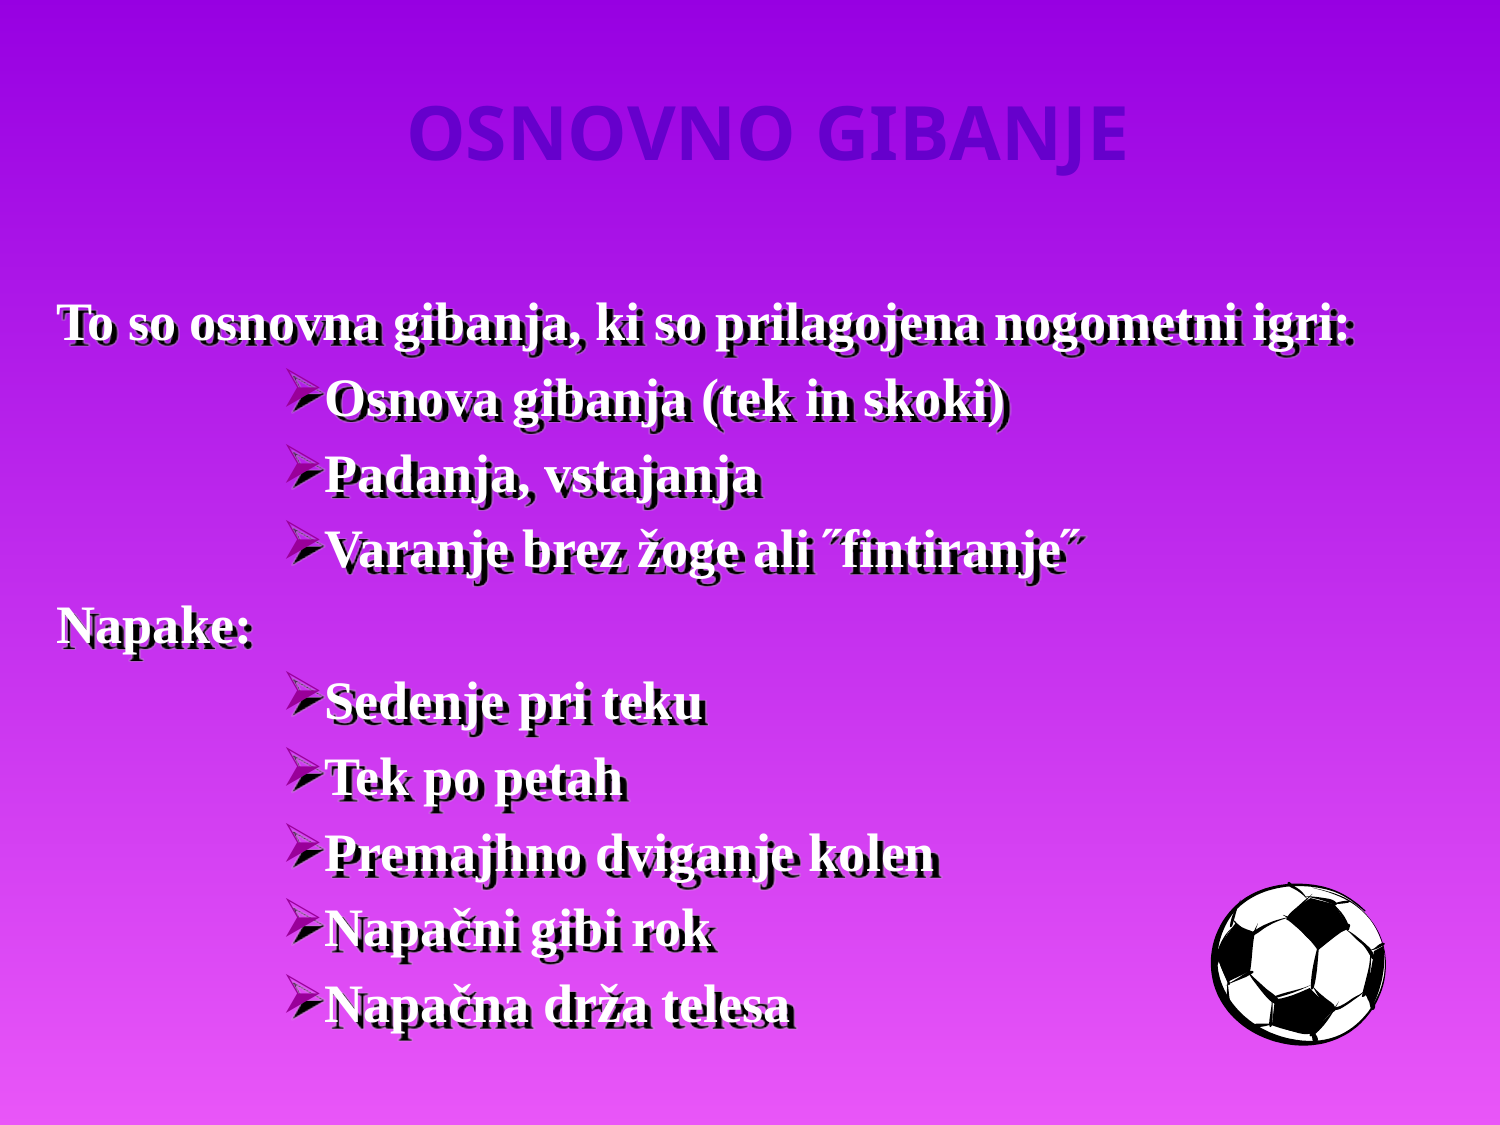

OSNOVNO GIBANJE
# To so osnovna gibanja, ki so prilagojena nogometni igri:
Osnova gibanja (tek in skoki)
Padanja, vstajanja
Varanje brez žoge ali ˝fintiranje˝
Napake:
Sedenje pri teku
Tek po petah
Premajhno dviganje kolen
Napačni gibi rok
Napačna drža telesa